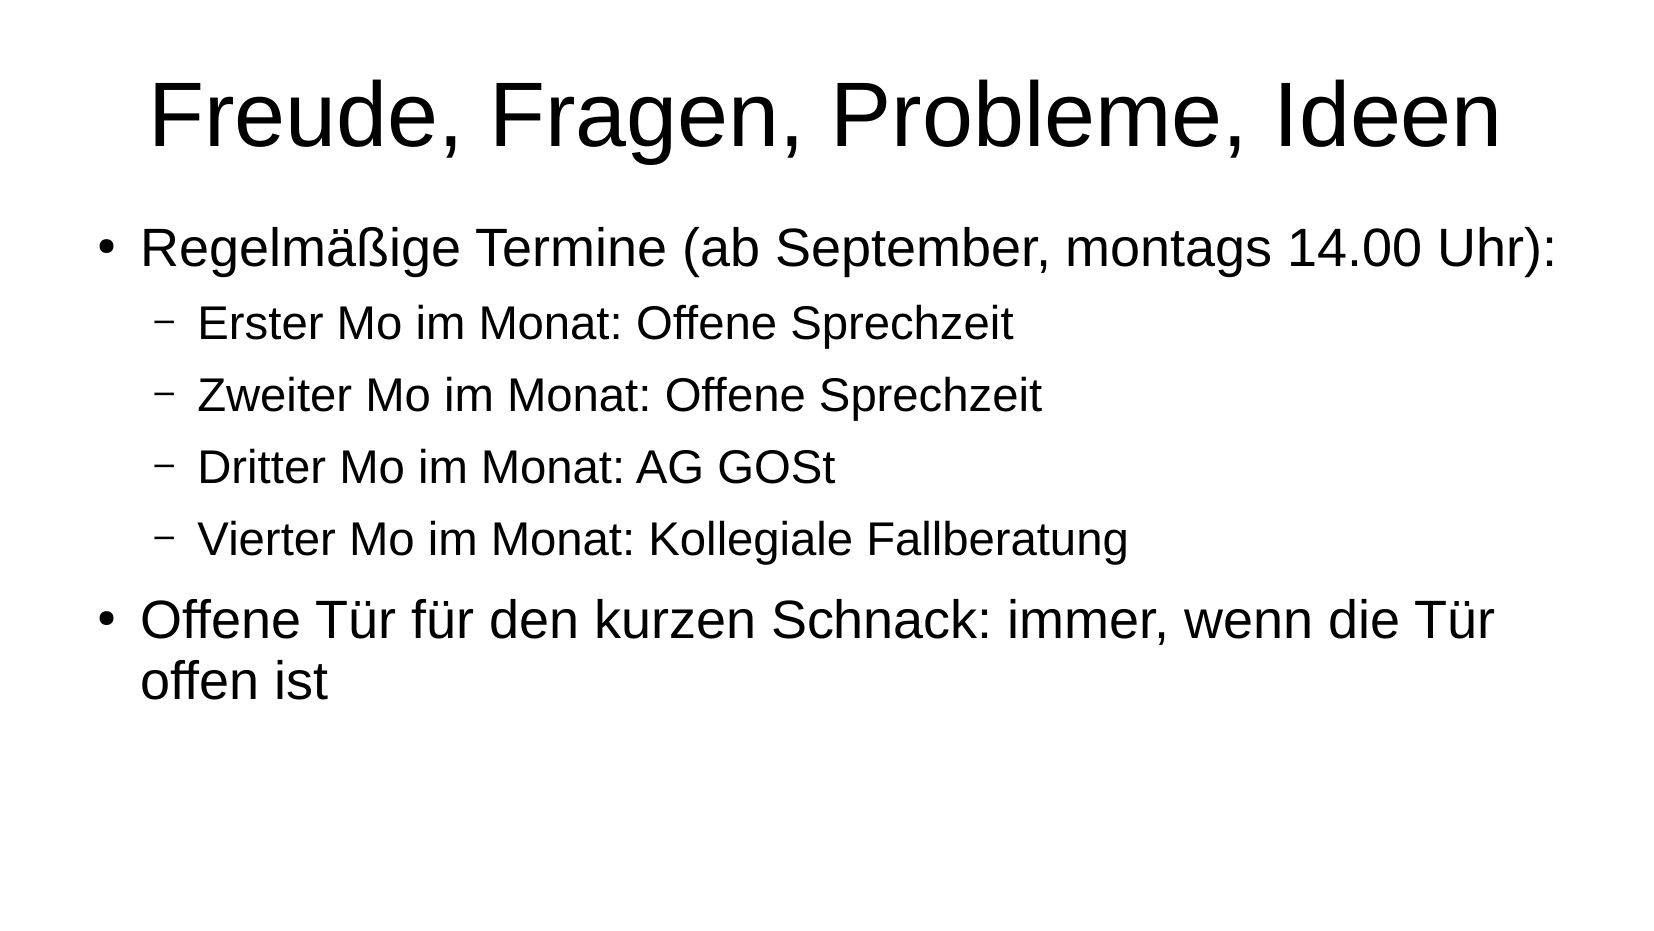

# Freude, Fragen, Probleme, Ideen
Regelmäßige Termine (ab September, montags 14.00 Uhr):
Erster Mo im Monat: Offene Sprechzeit
Zweiter Mo im Monat: Offene Sprechzeit
Dritter Mo im Monat: AG GOSt
Vierter Mo im Monat: Kollegiale Fallberatung
Offene Tür für den kurzen Schnack: immer, wenn die Tür offen ist